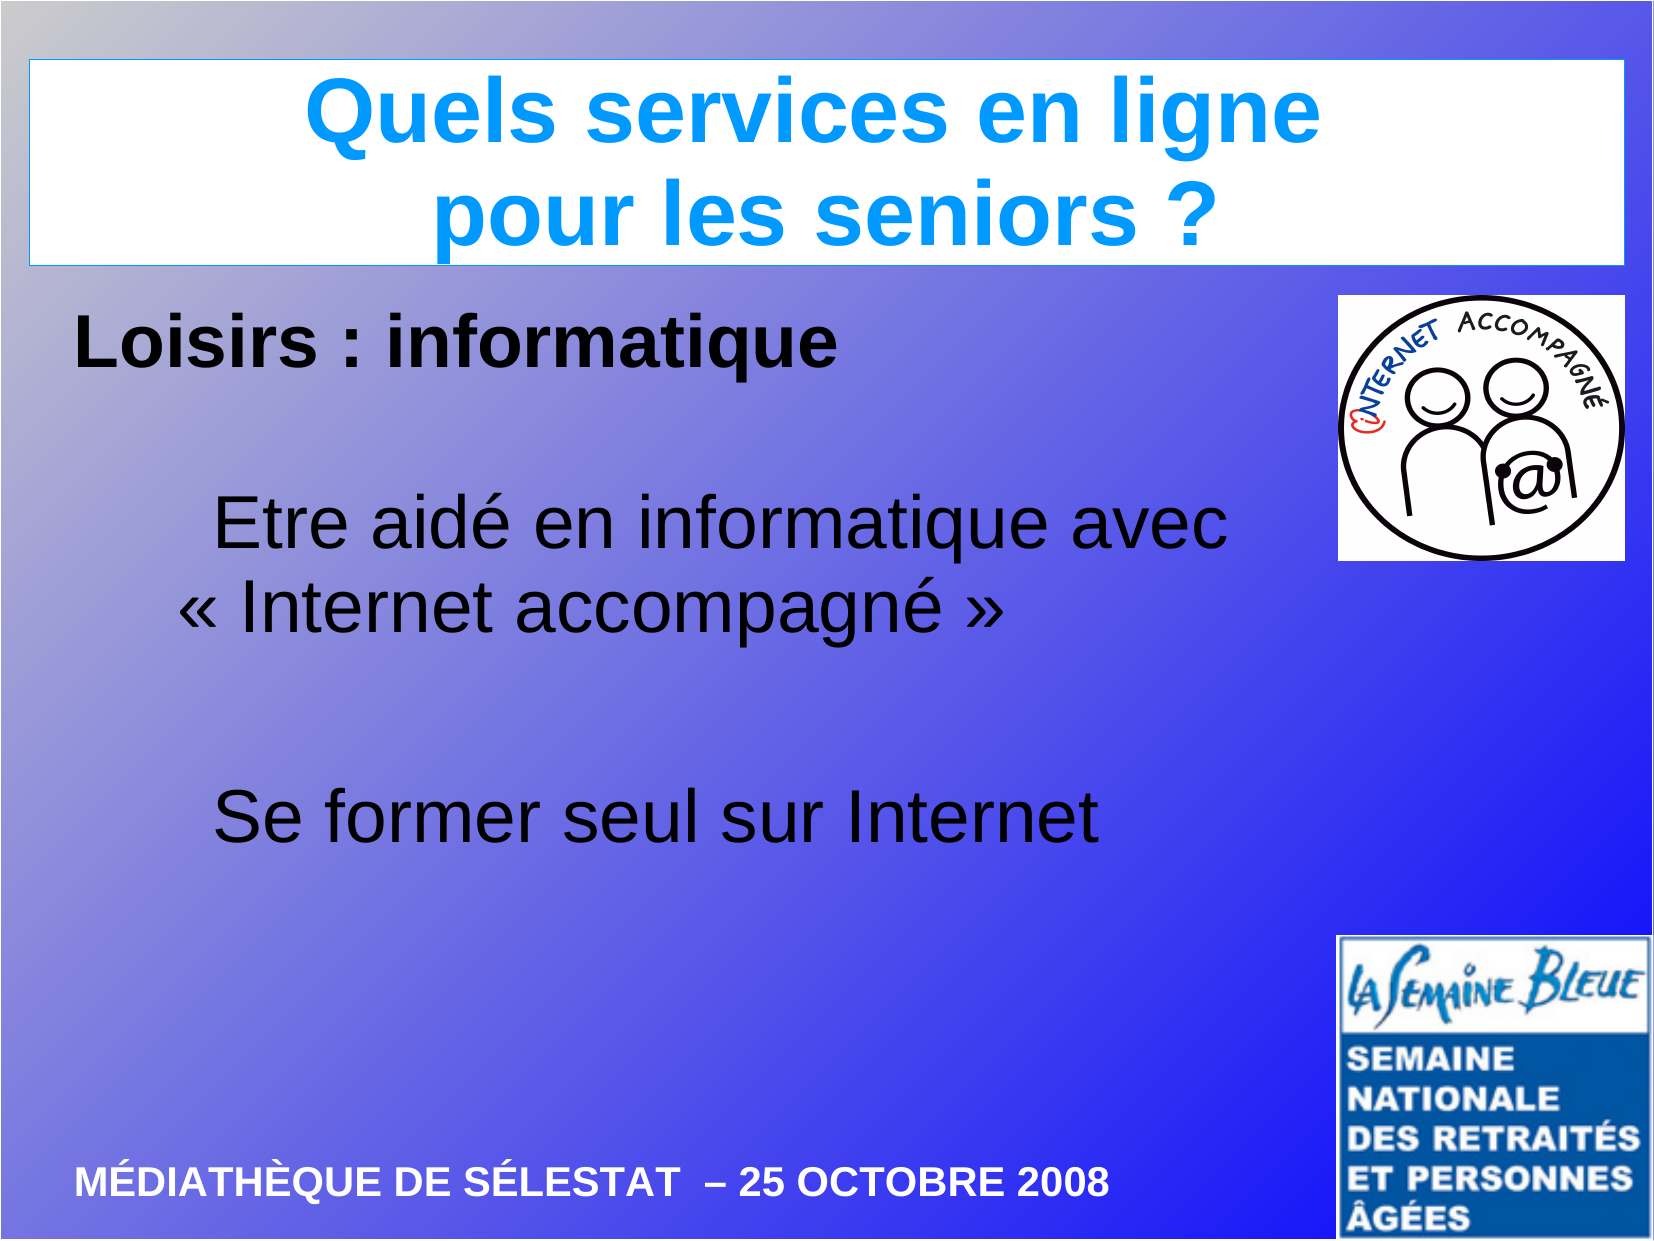

Quels services en ligne
pour les seniors ?
Loisirs : informatique
# Etre aidé en informatique avec « Internet accompagné »
Se former seul sur Internet
MÉDIATHÈQUE DE SÉLESTAT – 25 OCTOBRE 2008